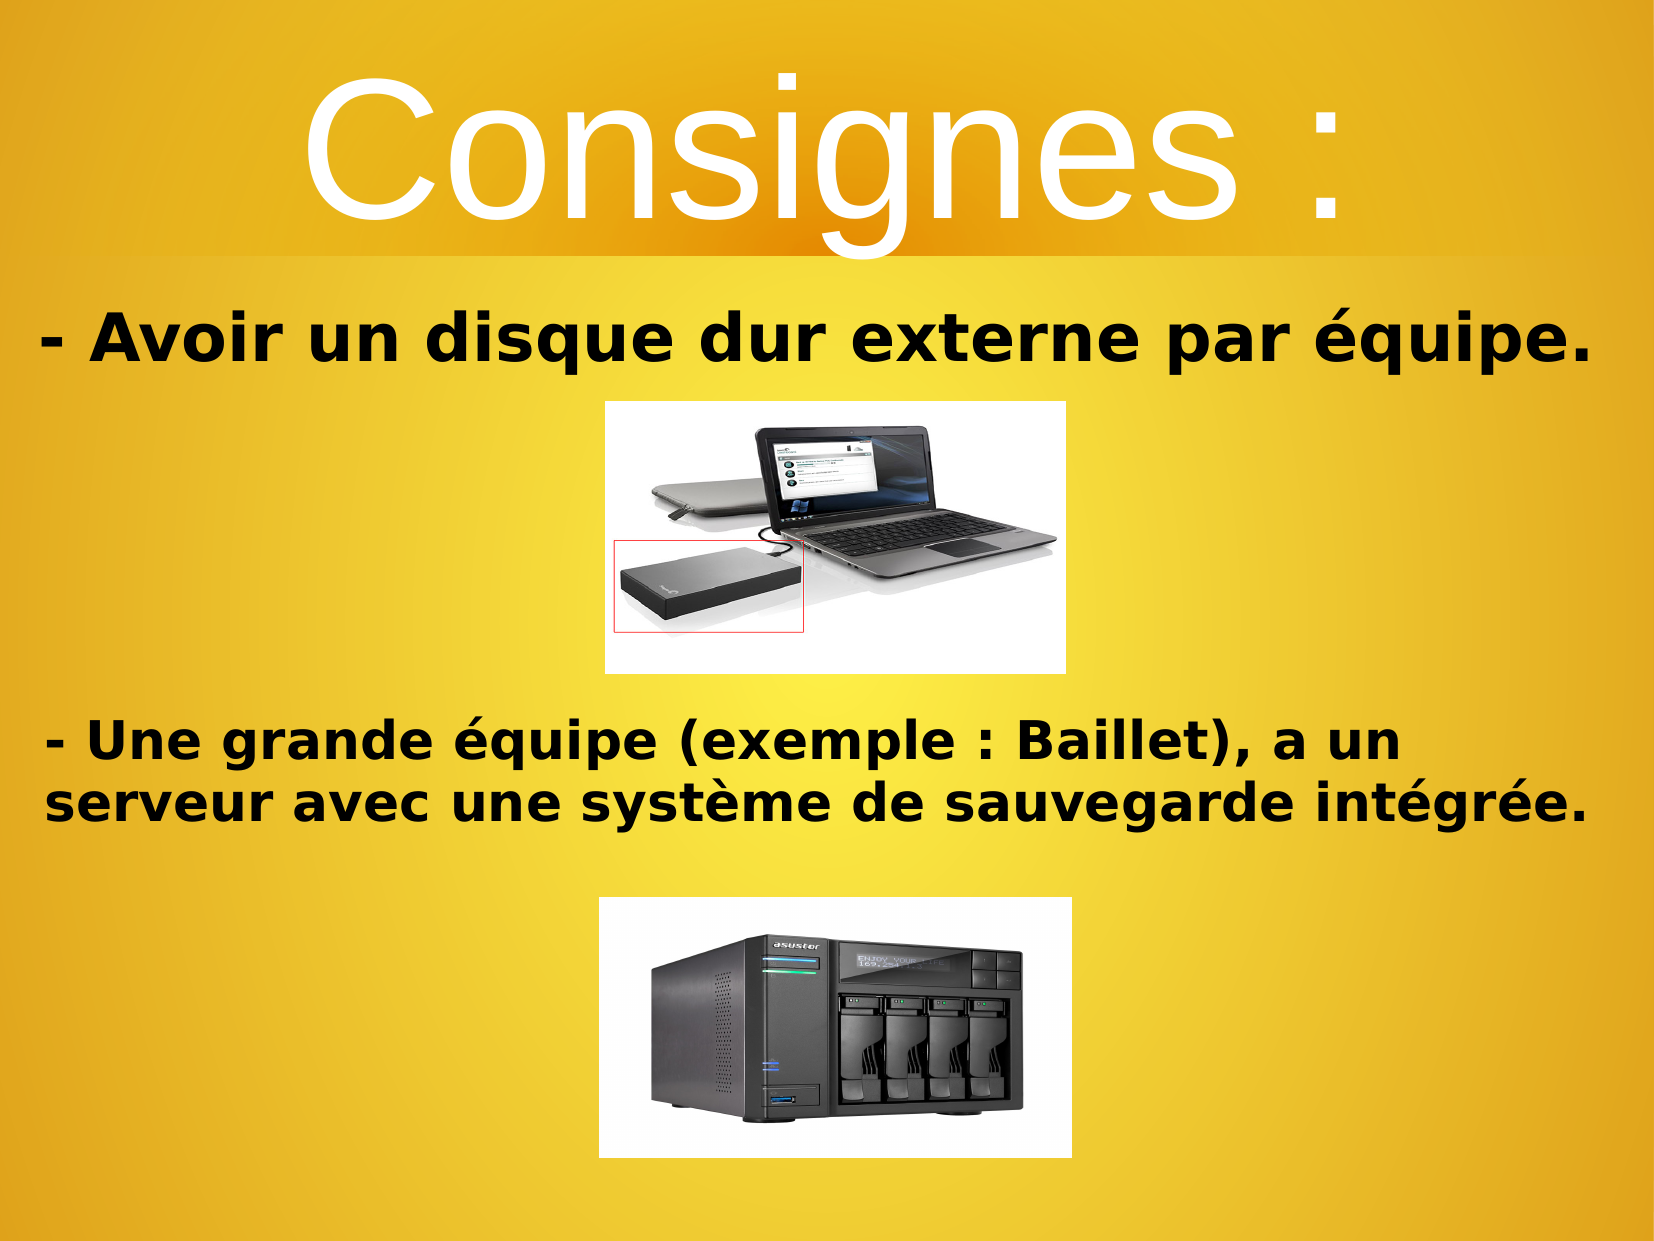

# Consignes :
- Avoir un disque dur externe par équipe.
- Une grande équipe (exemple : Baillet), a un serveur avec une système de sauvegarde intégrée.